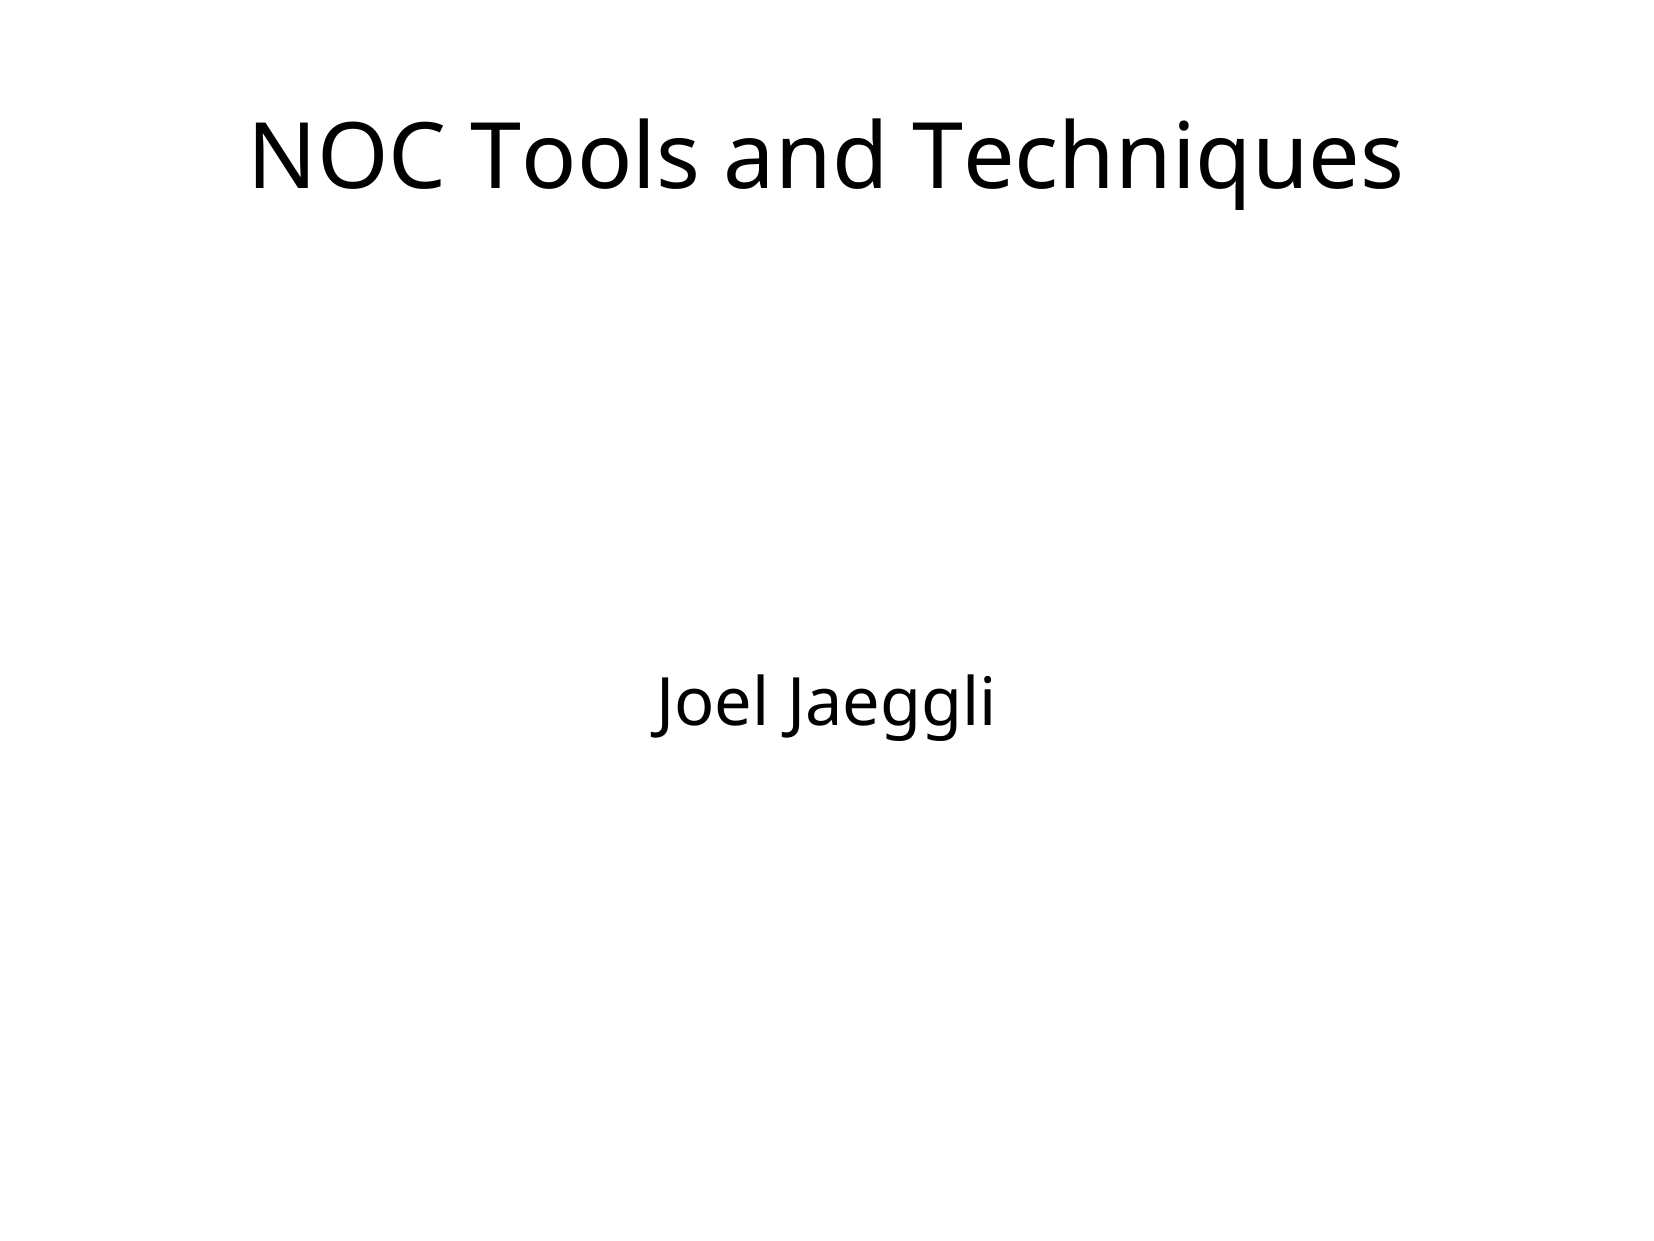

# NOC Tools and Techniques
Joel Jaeggli